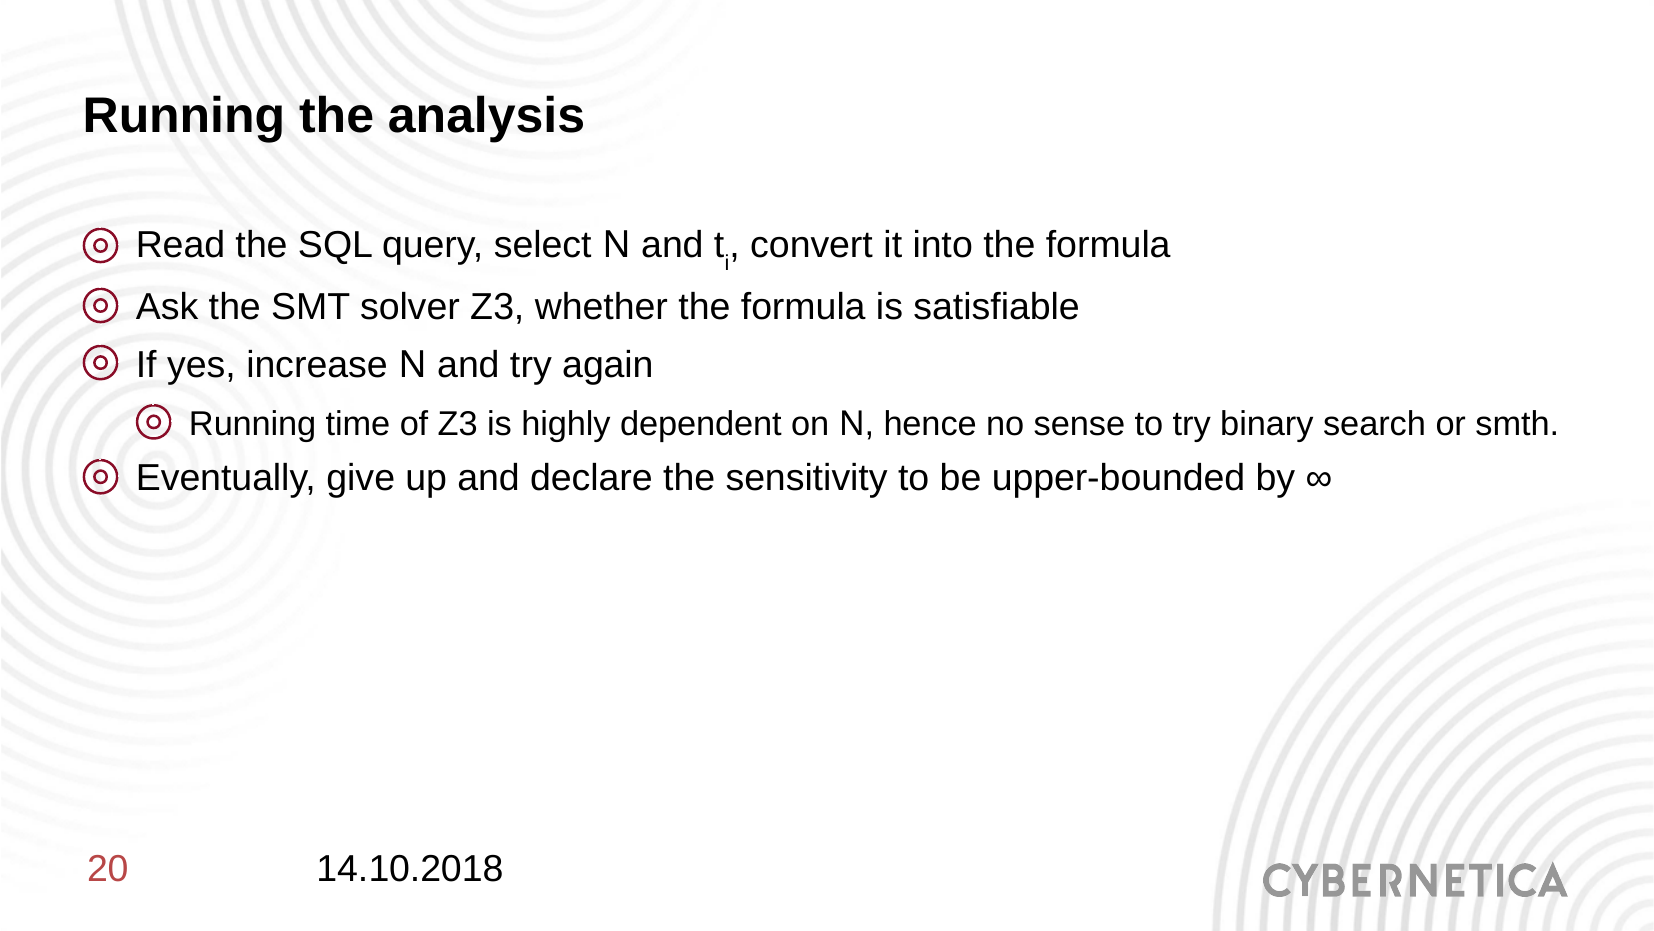

# Running the analysis
Read the SQL query, select N and ti, convert it into the formula
Ask the SMT solver Z3, whether the formula is satisfiable
If yes, increase N and try again
Running time of Z3 is highly dependent on N, hence no sense to try binary search or smth.
Eventually, give up and declare the sensitivity to be upper-bounded by ∞
20
01.04.2000